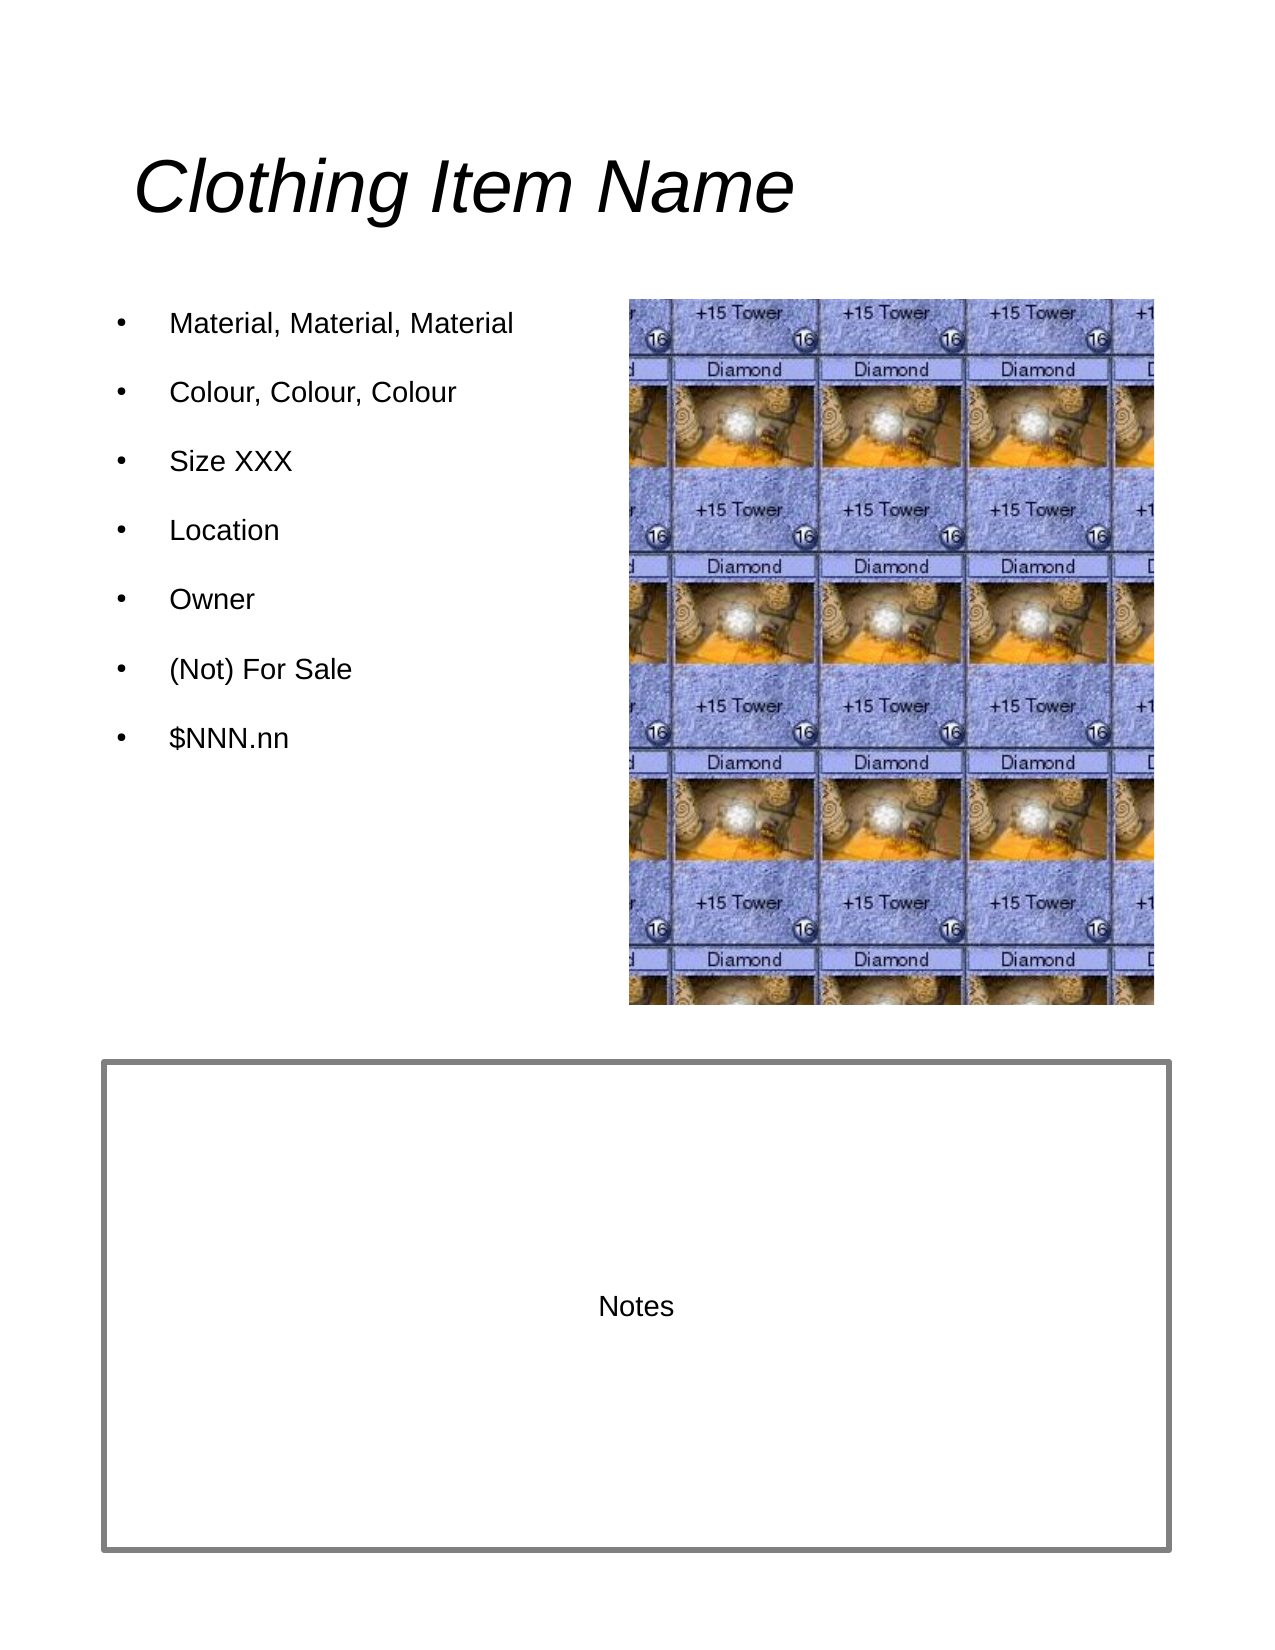

# Clothing Item Name
Material, Material, Material
Colour, Colour, Colour
Size XXX
Location
Owner
(Not) For Sale
$NNN.nn
Notes